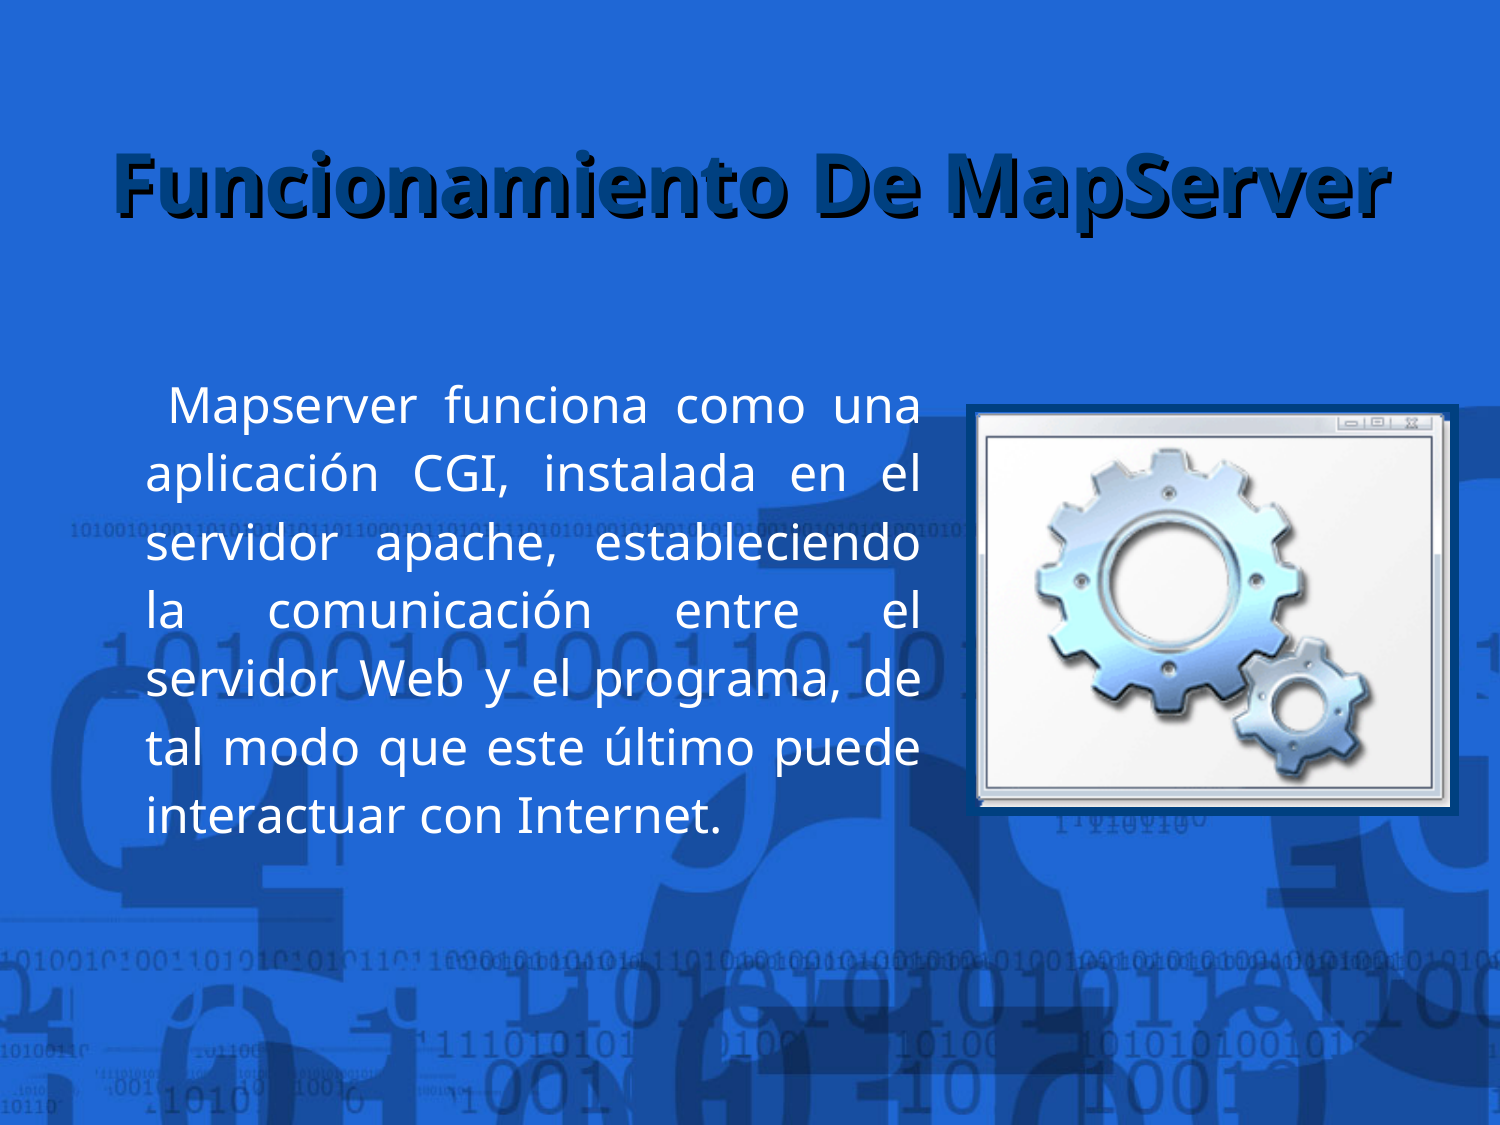

# Funcionamiento De MapServer
 Mapserver funciona como una aplicación CGI, instalada en el servidor apache, estableciendo la comunicación entre el servidor Web y el programa, de tal modo que este último puede interactuar con Internet.